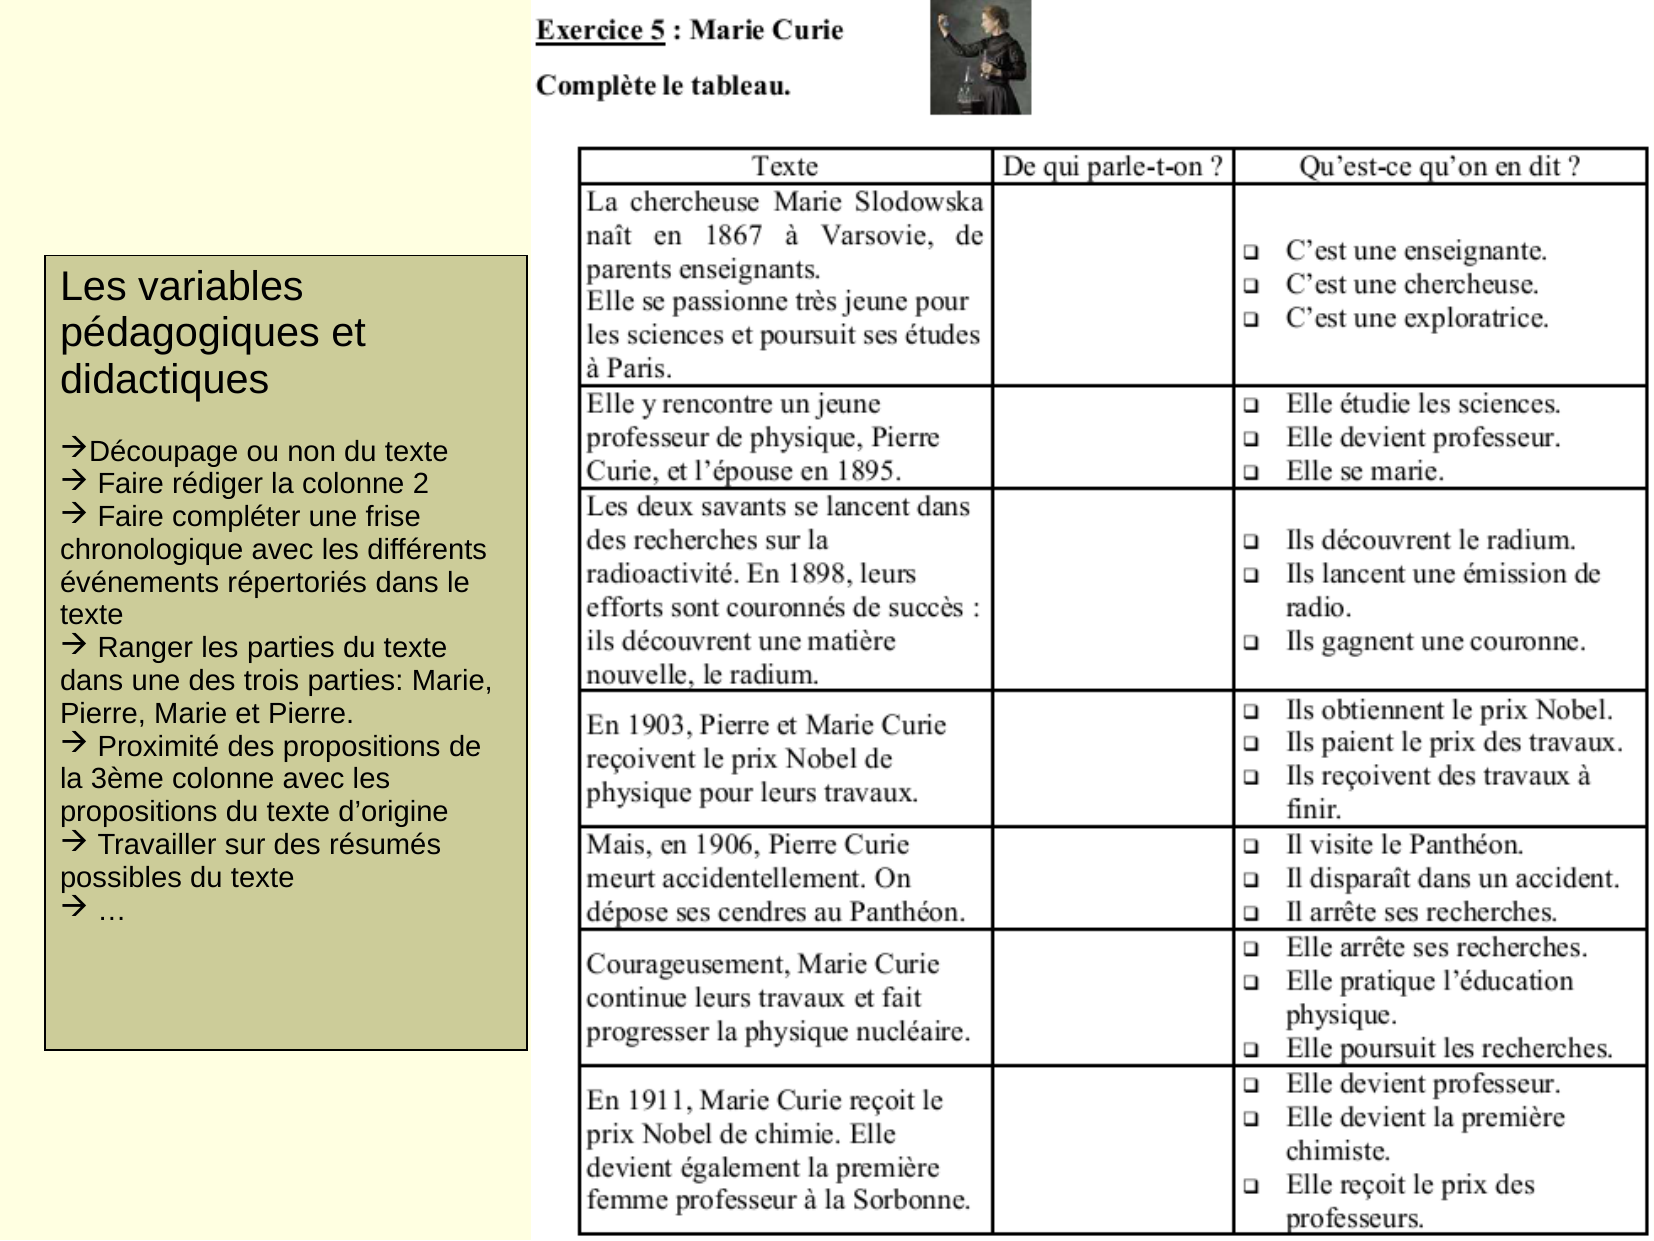

Les variables pédagogiques et didactiques
Découpage ou non du texte
 Faire rédiger la colonne 2
 Faire compléter une frise chronologique avec les différents événements répertoriés dans le texte
 Ranger les parties du texte dans une des trois parties: Marie, Pierre, Marie et Pierre.
 Proximité des propositions de la 3ème colonne avec les propositions du texte d’origine
 Travailler sur des résumés possibles du texte
 …